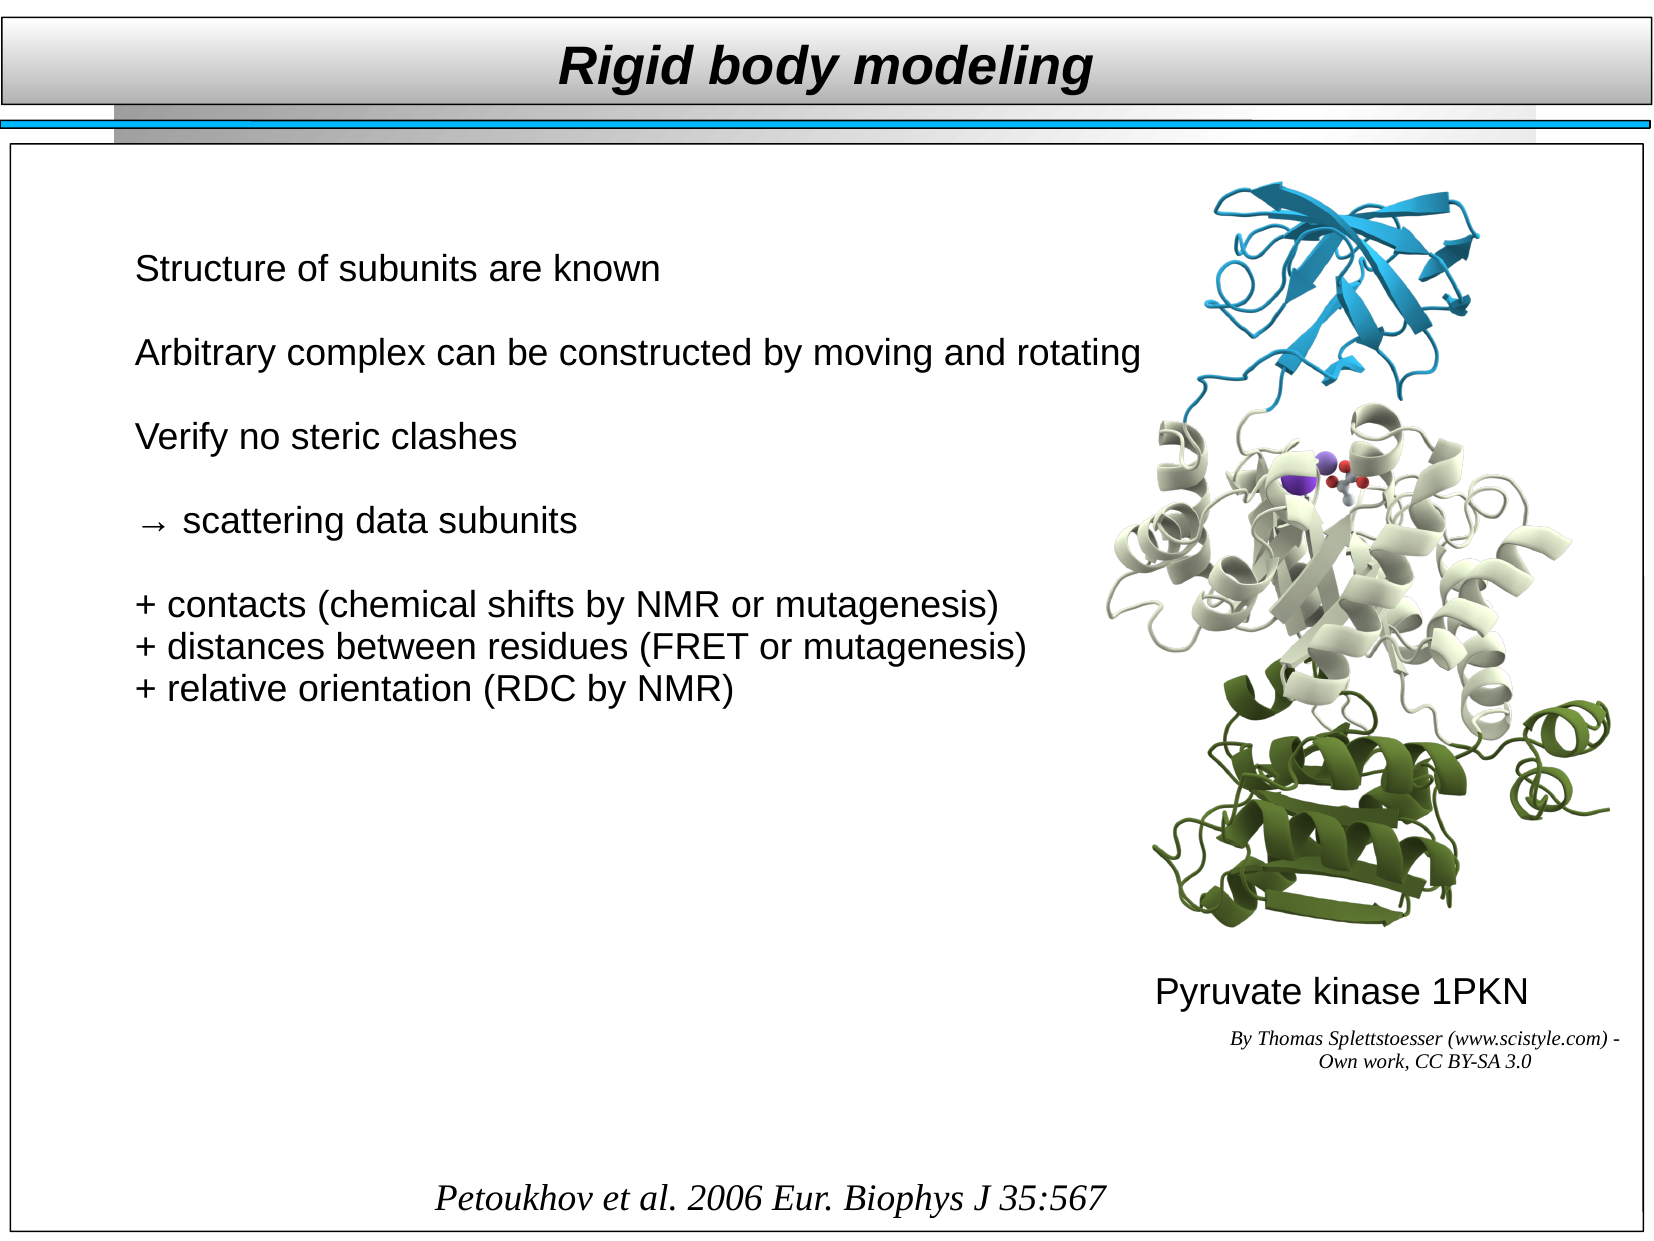

Rigid body modeling
Structure of subunits are known
Arbitrary complex can be constructed by moving and rotating
Verify no steric clashes
→ scattering data subunits
+ contacts (chemical shifts by NMR or mutagenesis)
+ distances between residues (FRET or mutagenesis)
+ relative orientation (RDC by NMR)
Pyruvate kinase 1PKN
By Thomas Splettstoesser (www.scistyle.com) - Own work, CC BY-SA 3.0
Petoukhov et al. 2006 Eur. Biophys J 35:567